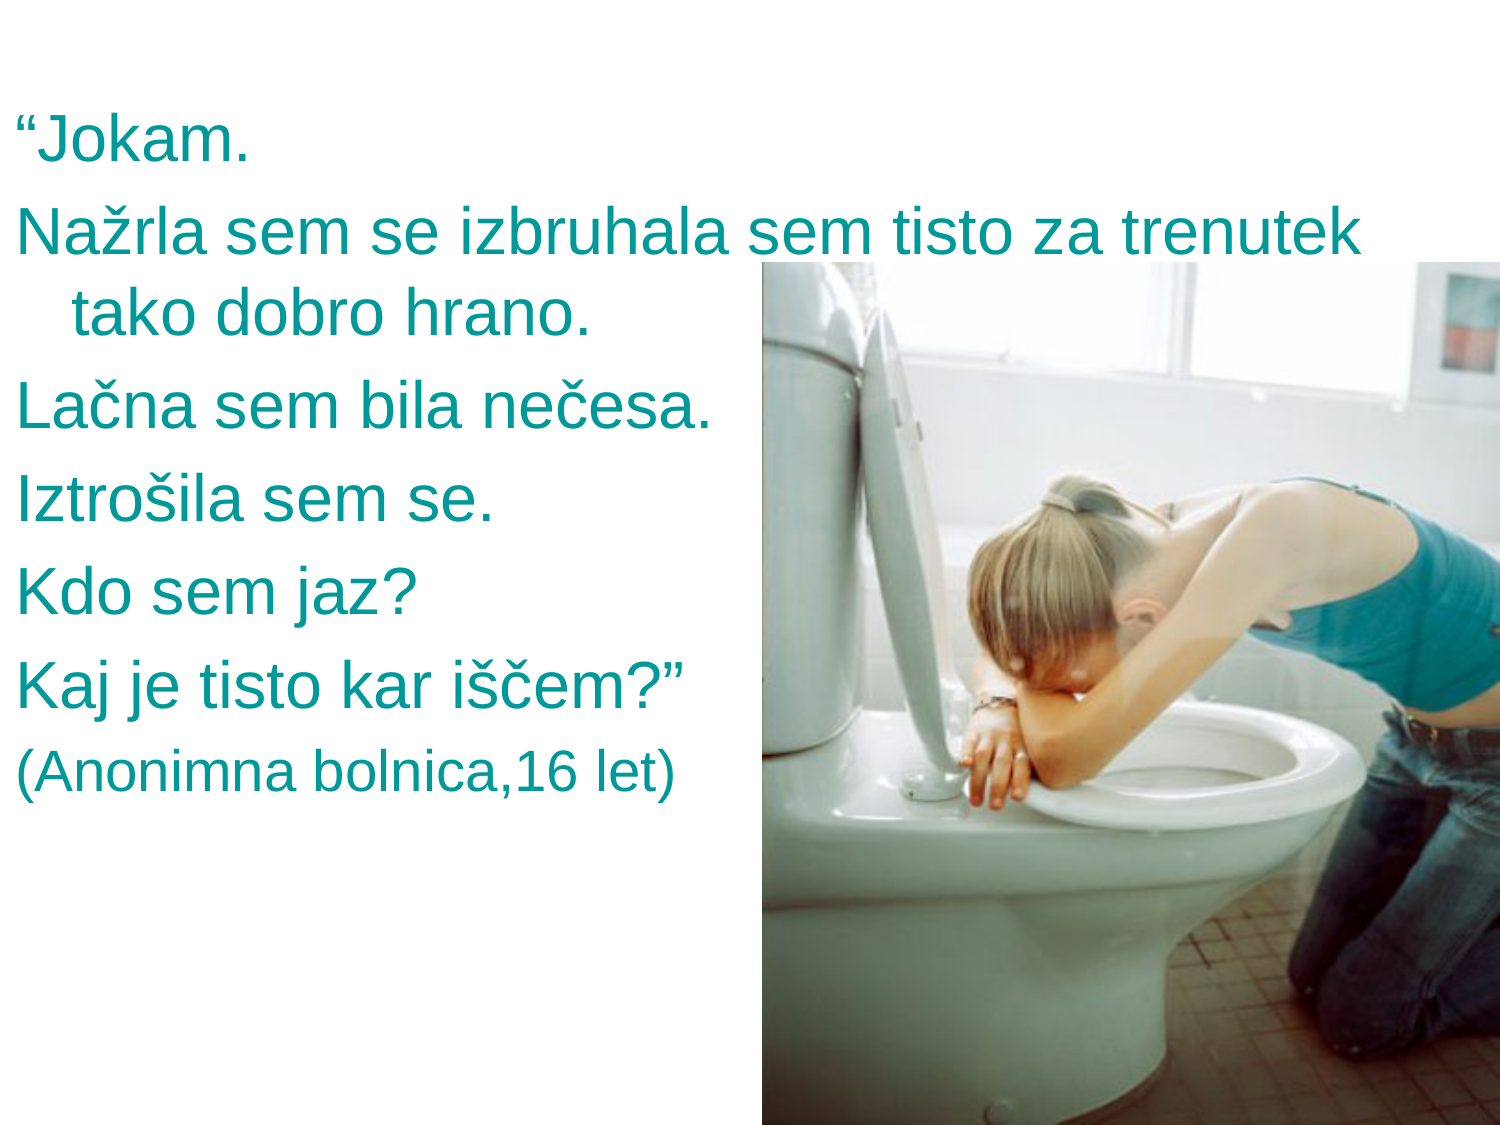

# “Jokam.
Nažrla sem se izbruhala sem tisto za trenutek tako dobro hrano.
Lačna sem bila nečesa.
Iztrošila sem se.
Kdo sem jaz?
Kaj je tisto kar iščem?”
(Anonimna bolnica,16 let)